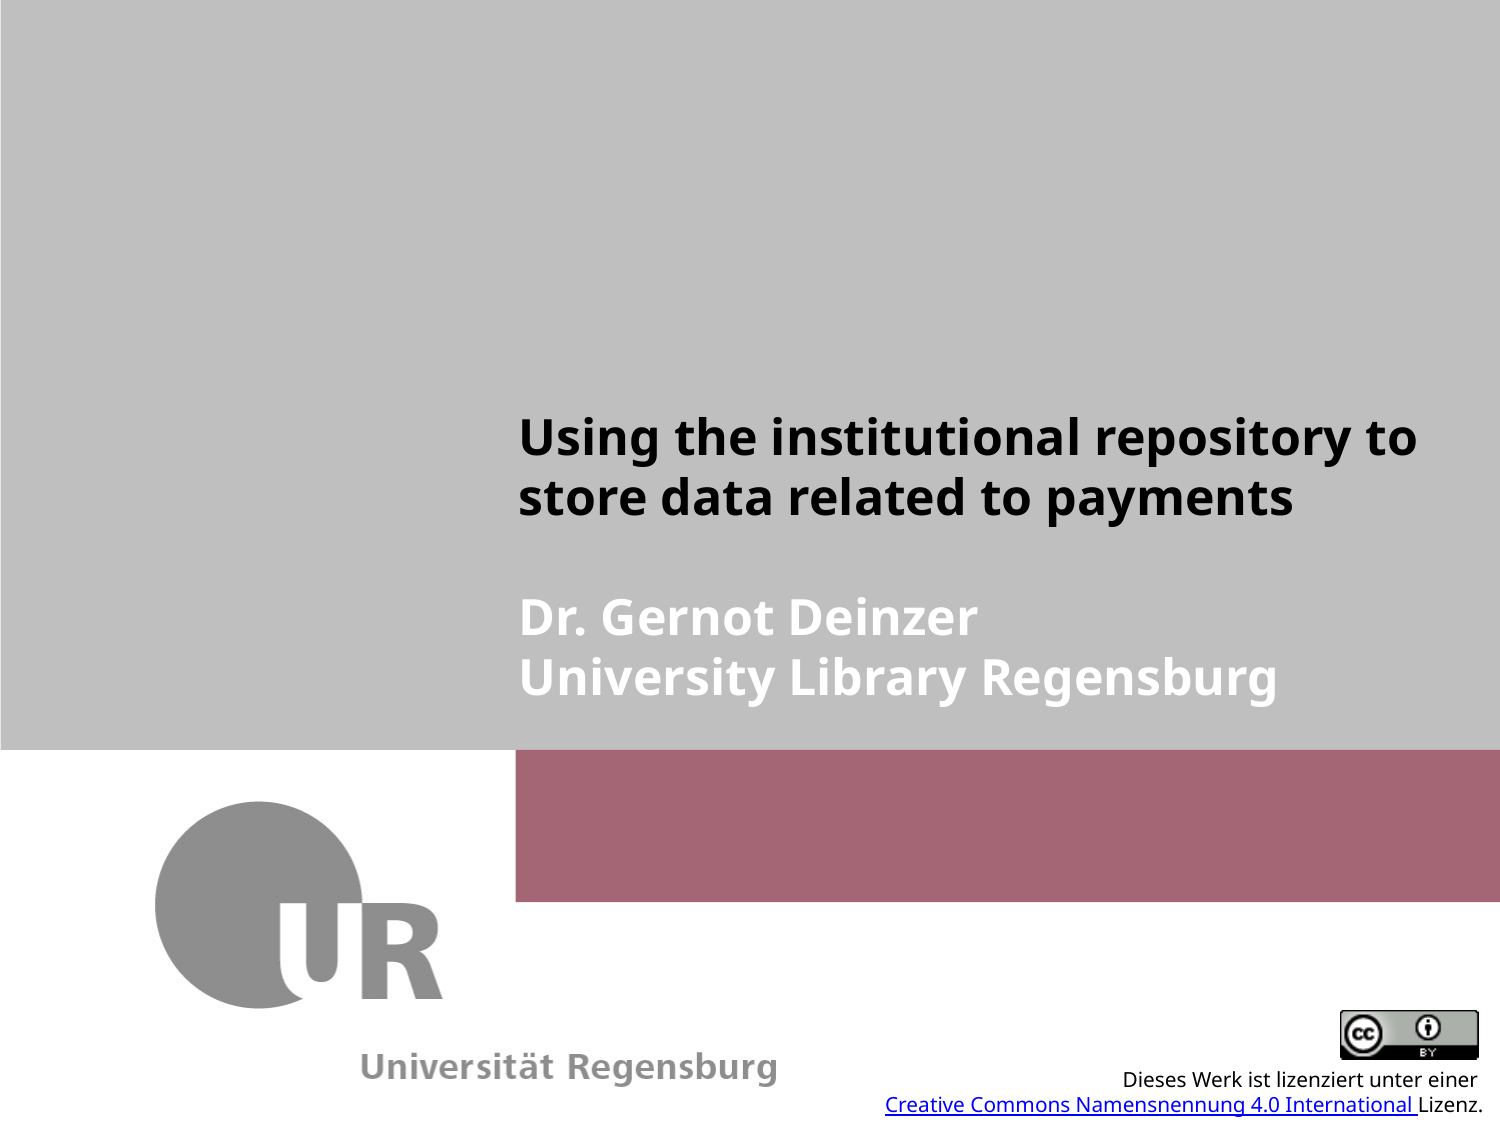

# Using the institutional repository to store data related to payments
Dr. Gernot Deinzer
University Library Regensburg
Dieses Werk ist lizenziert unter einer Creative Commons Namensnennung 4.0 International Lizenz.